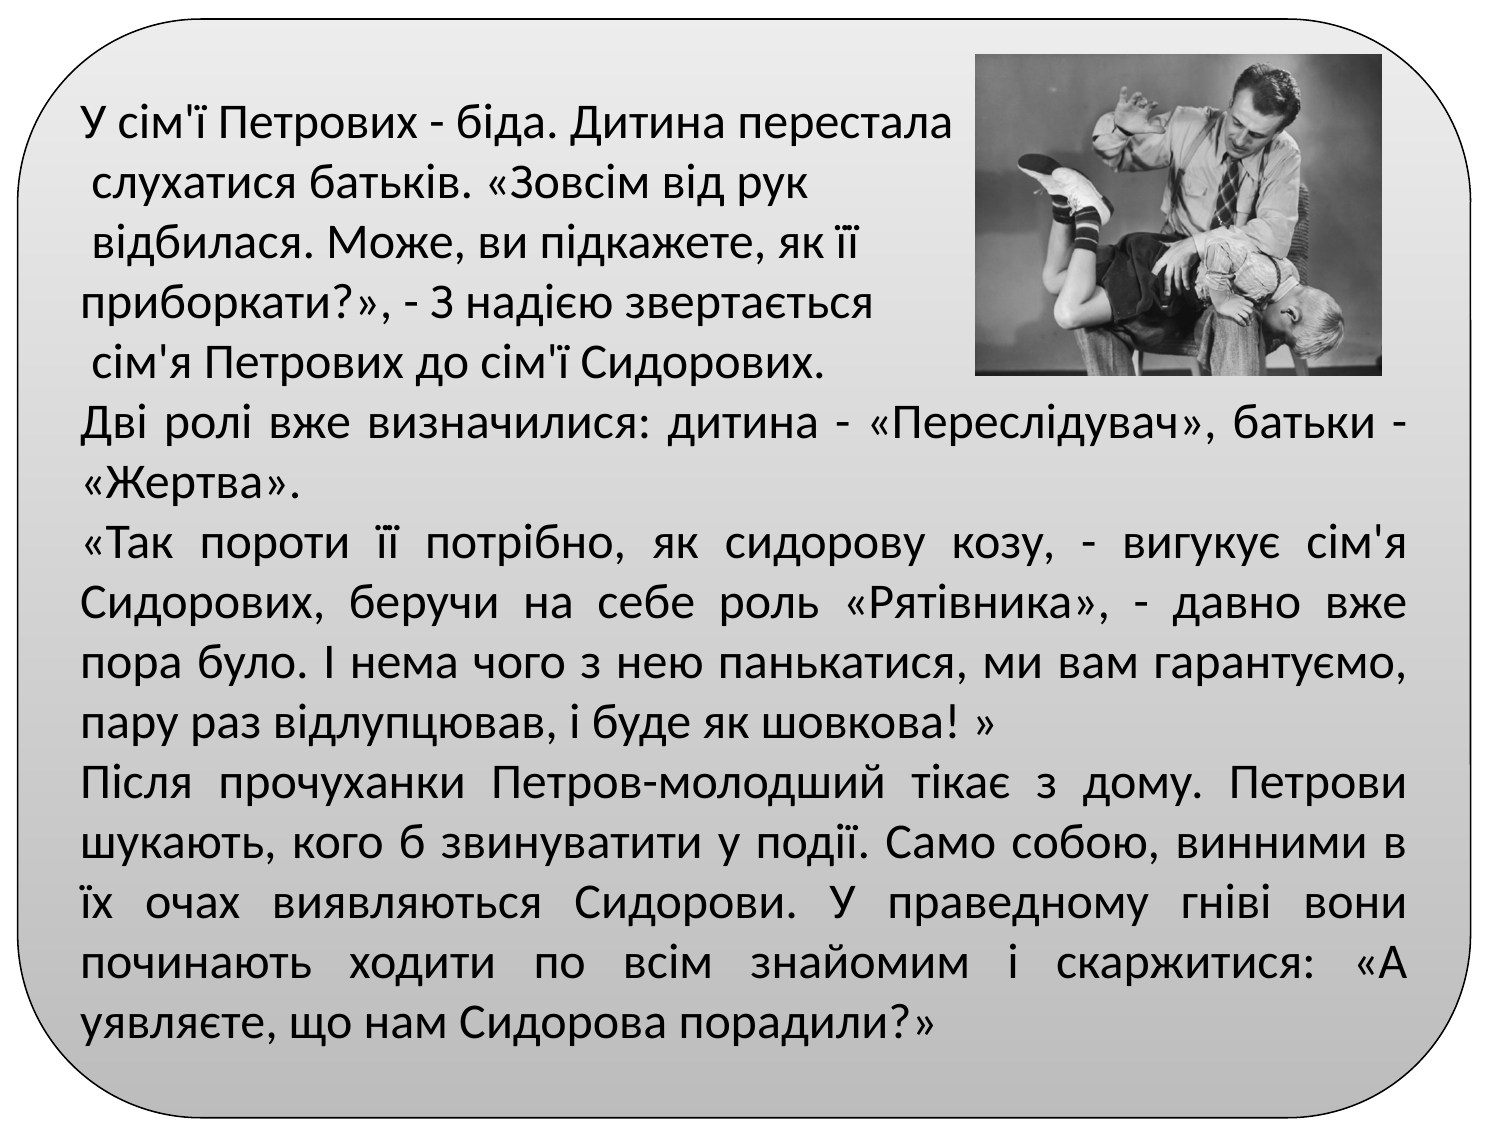

У сім'ї Петрових - біда. Дитина перестала
 слухатися батьків. «Зовсім від рук
 відбилася. Може, ви підкажете, як її
приборкати?», - З надією звертається
 сім'я Петрових до сім'ї Сидорових.
Дві ролі вже визначилися: дитина - «Переслідувач», батьки - «Жертва».
«Так пороти її потрібно, як сидорову козу, - вигукує сім'я Сидорових, беручи на себе роль «Рятівника», - давно вже пора було. І нема чого з нею панькатися, ми вам гарантуємо, пару раз відлупцював, і буде як шовкова! »
Після прочуханки Петров-молодший тікає з дому. Петрови шукають, кого б звинуватити у події. Само собою, винними в їх очах виявляються Сидорови. У праведному гніві вони починають ходити по всім знайомим і скаржитися: «А уявляєте, що нам Сидорова порадили?»